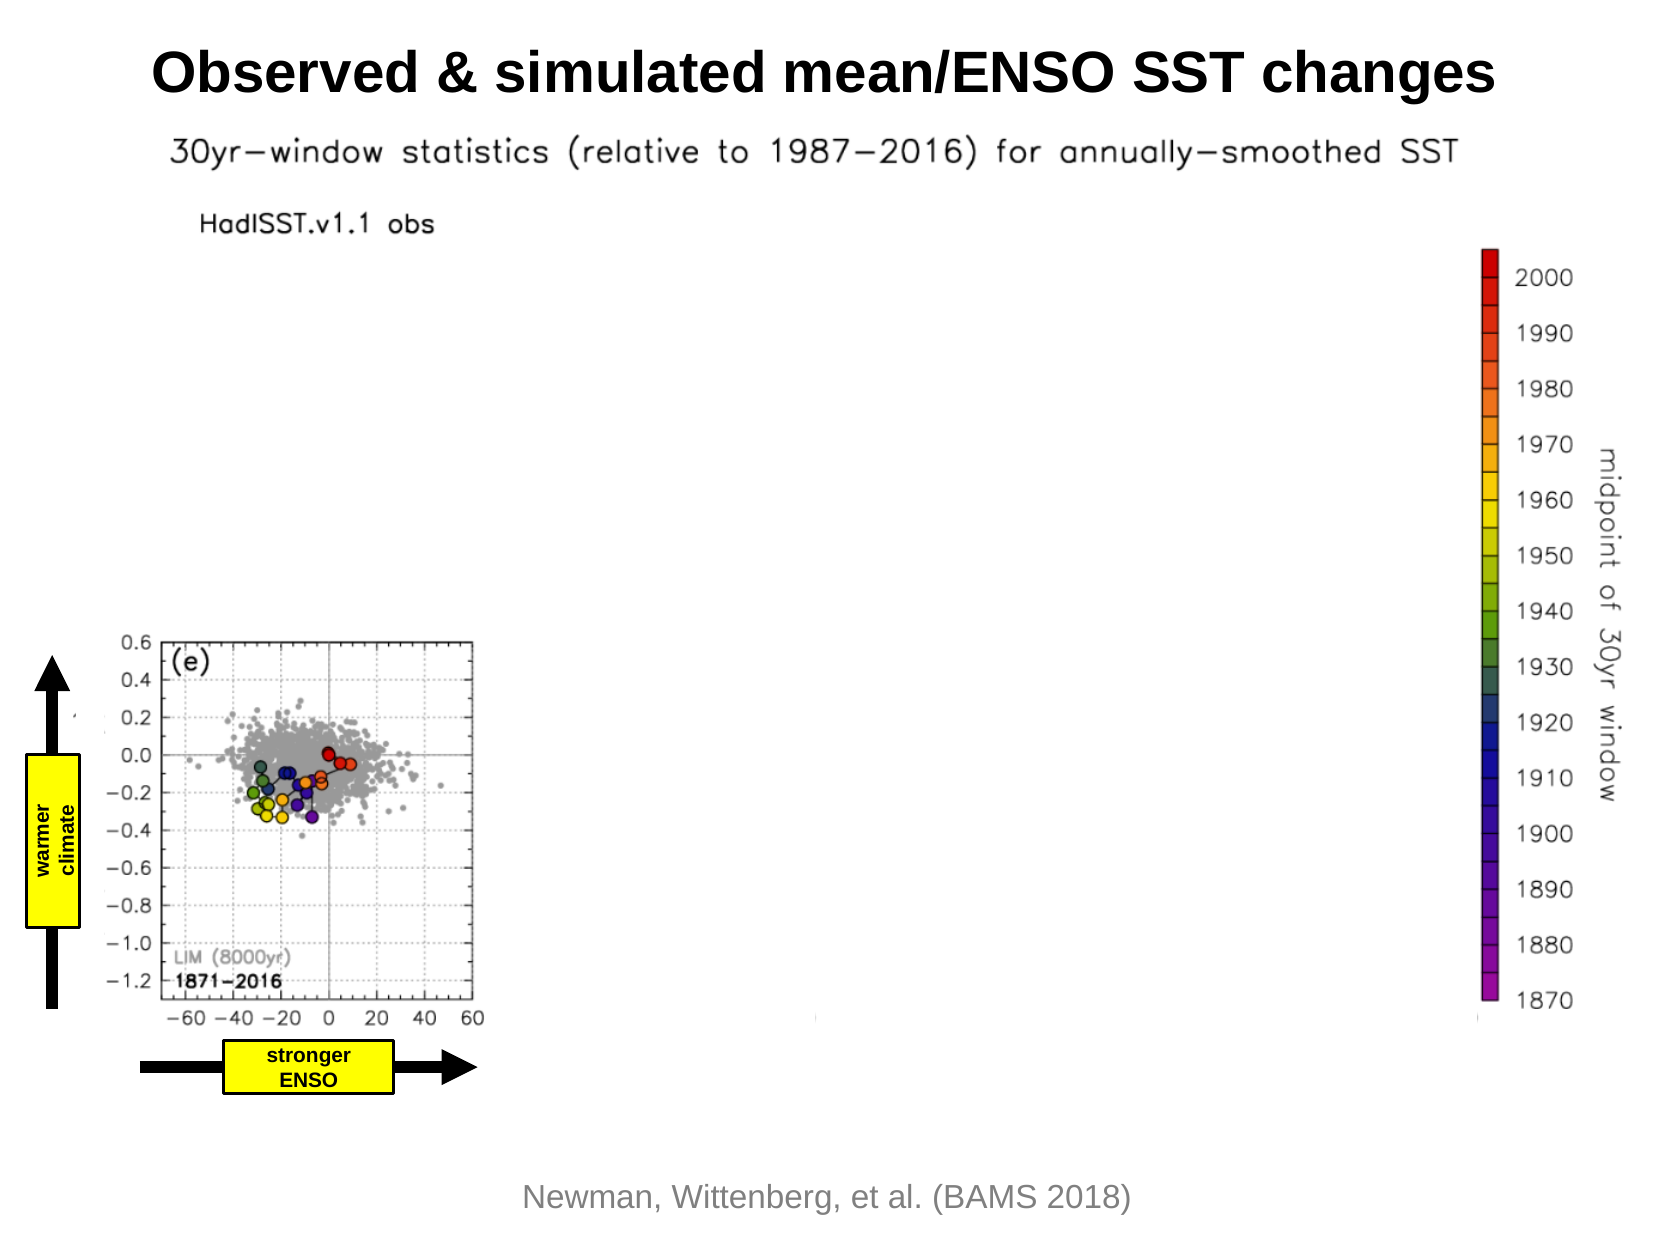

Observed & simulated mean/ENSO SST changes
warmer
climate
stronger
ENSO
Newman, Wittenberg, et al. (BAMS 2018)